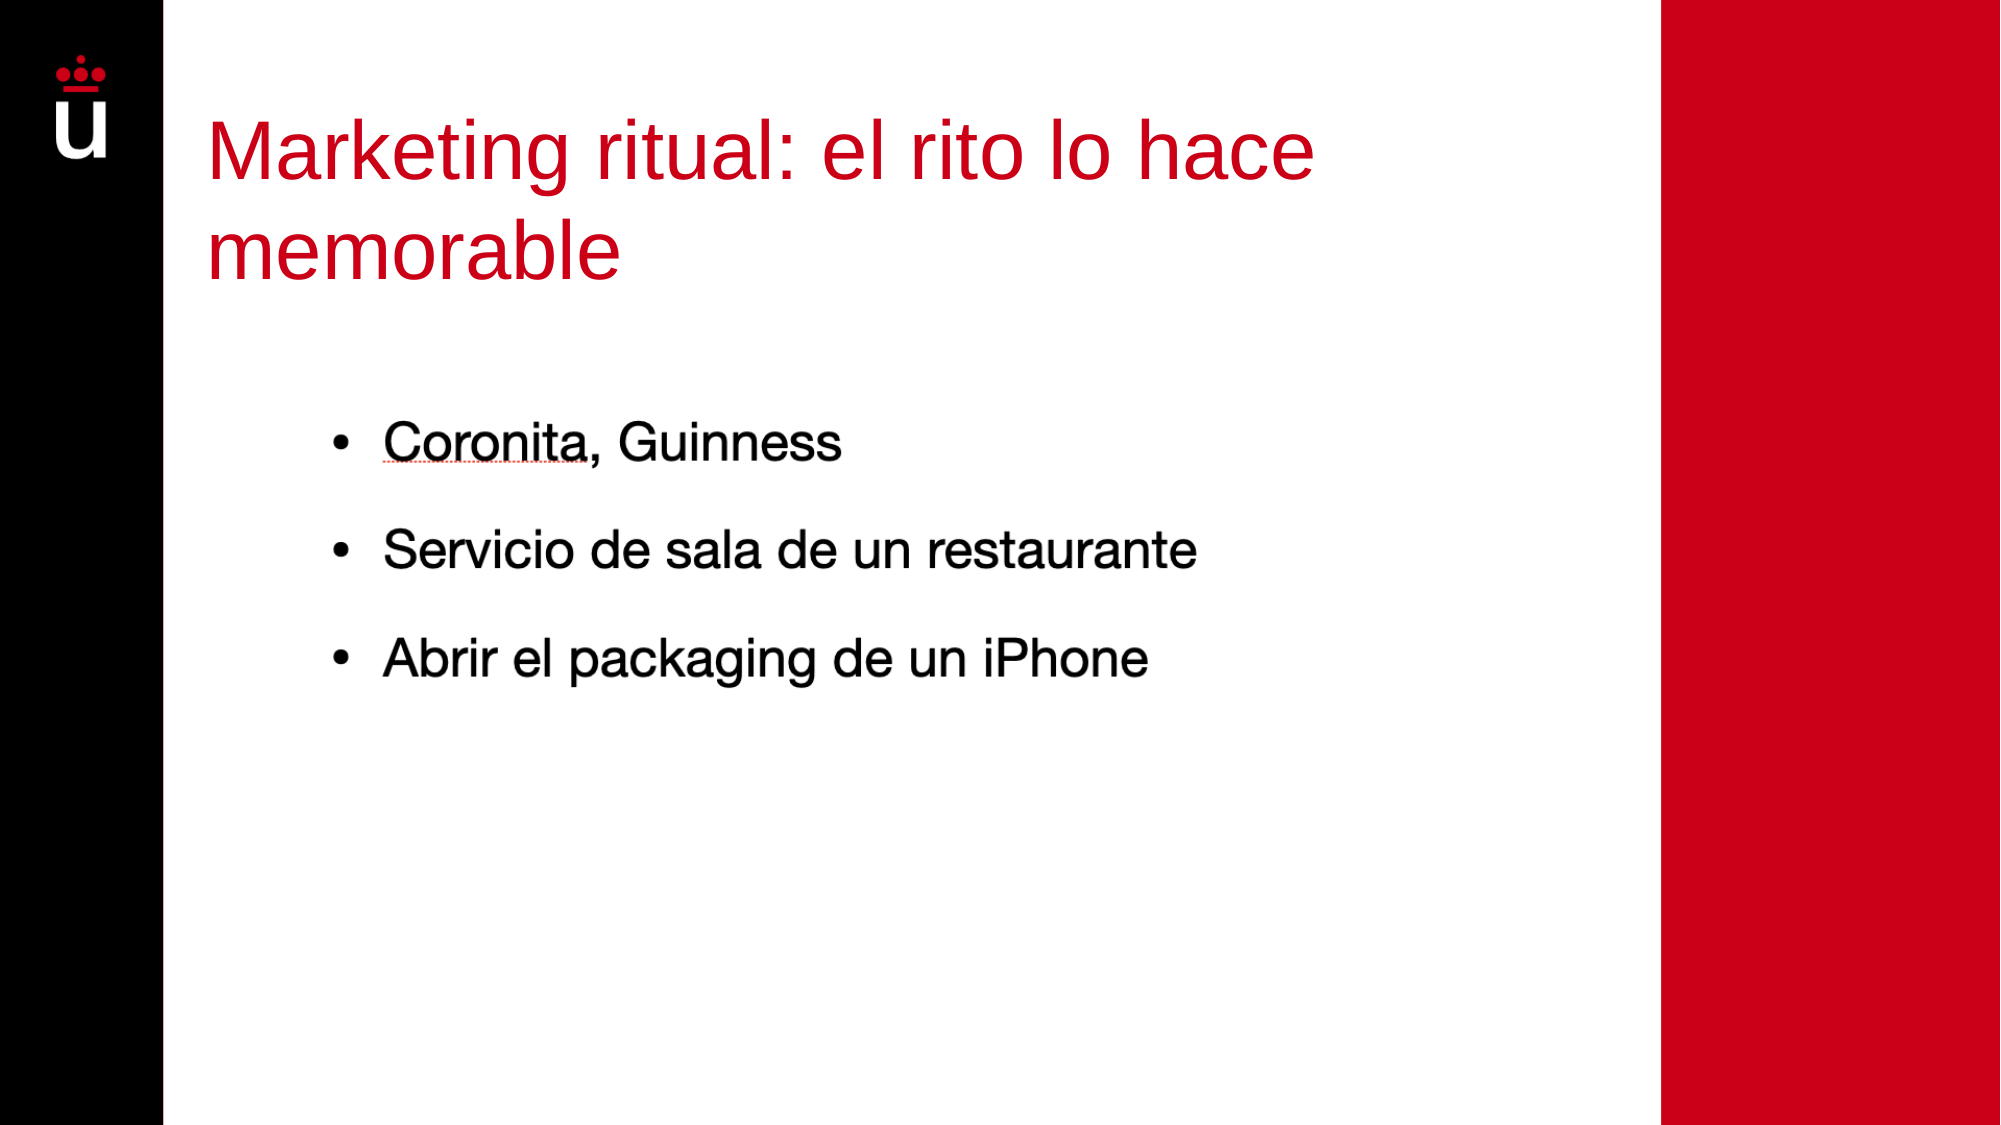

# Marketing ritual: el rito lo hace memorable